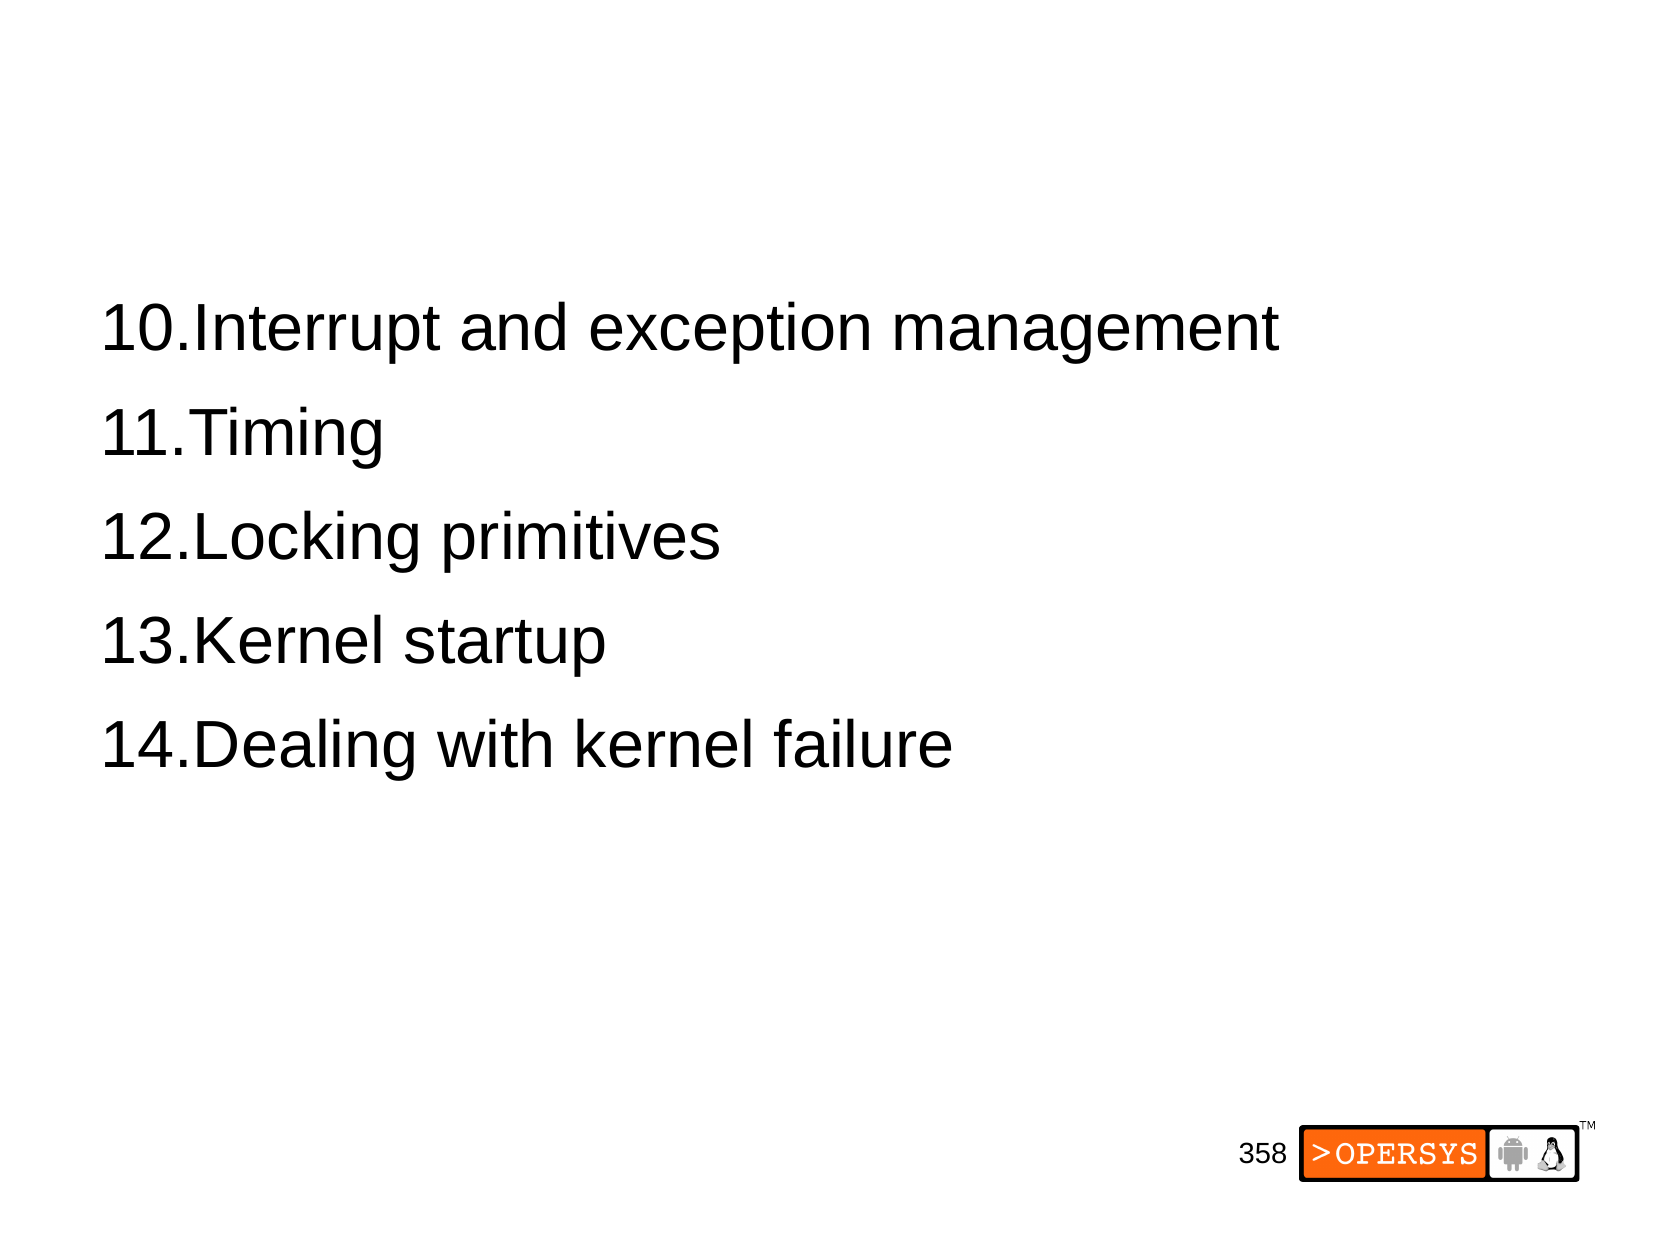

# Interrupt and exception management
Timing
Locking primitives
Kernel startup
Dealing with kernel failure